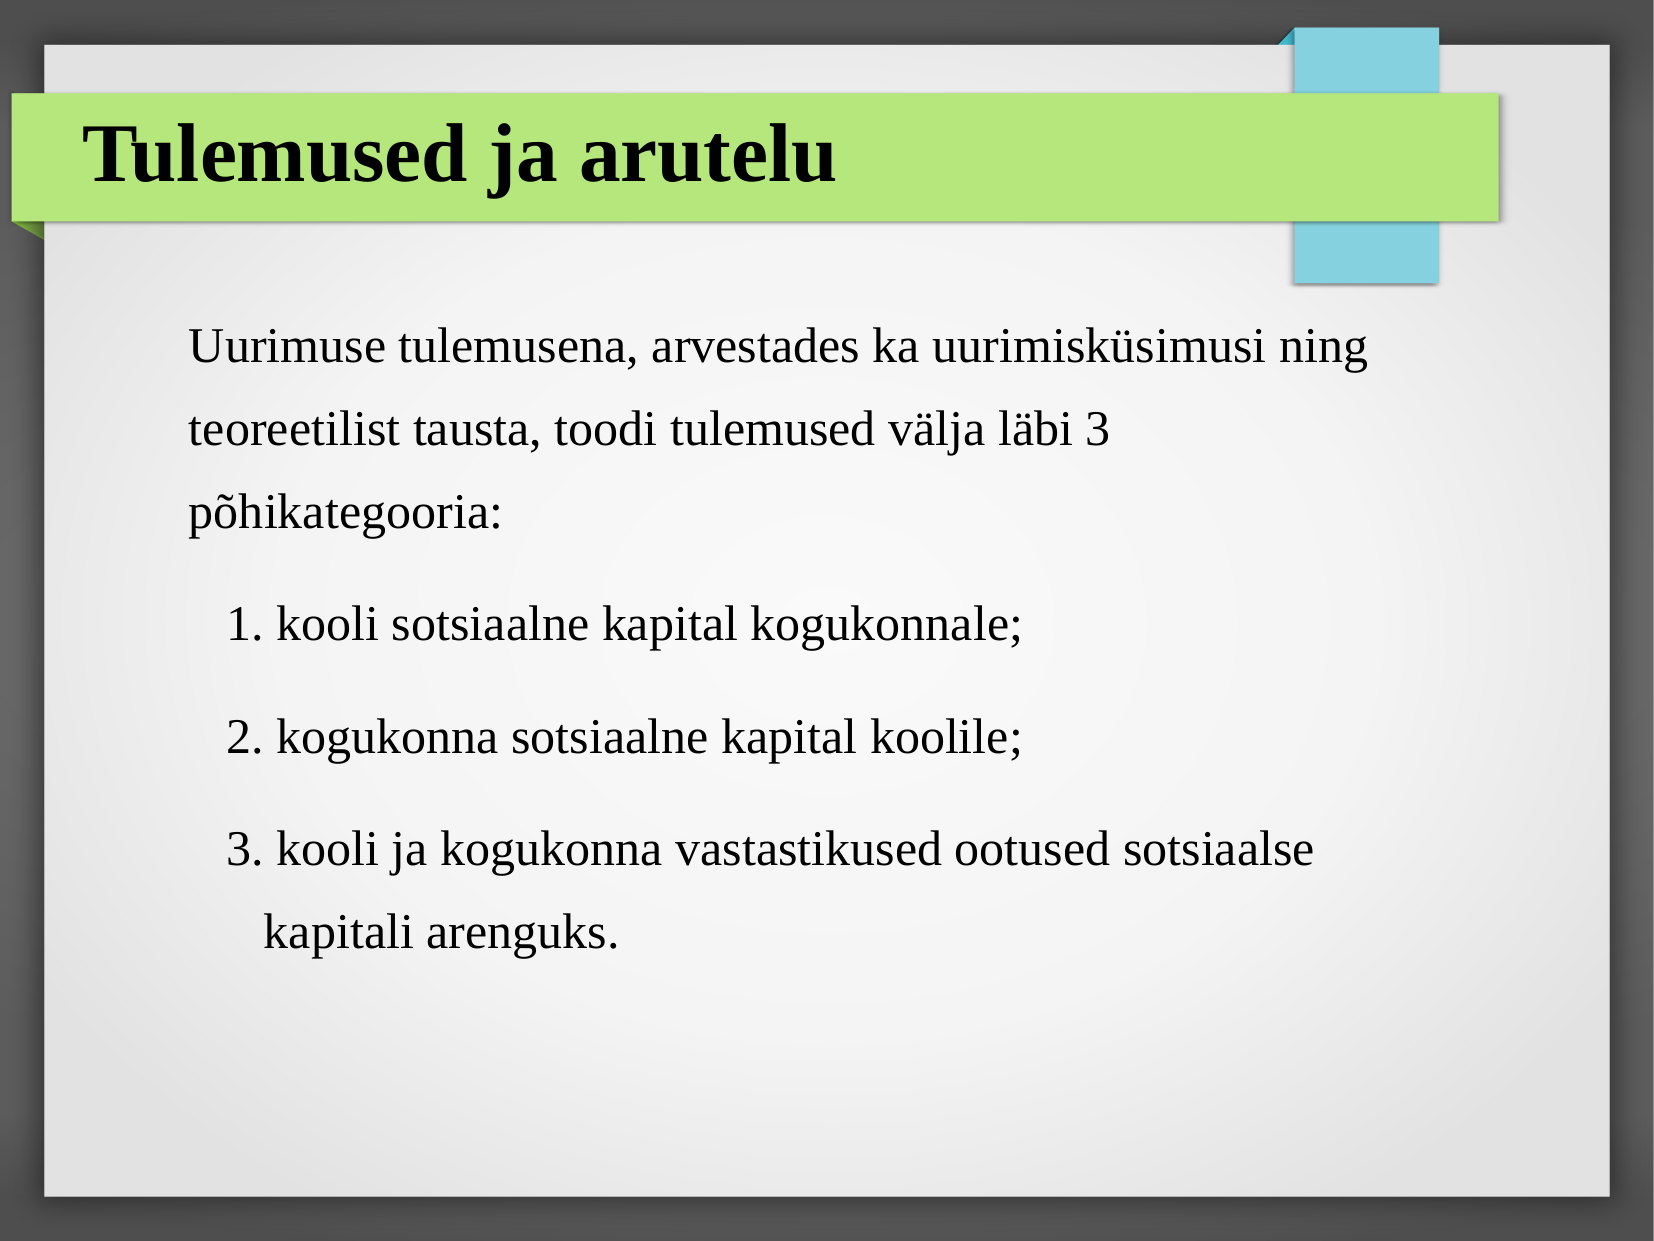

# Tulemused ja arutelu
Uurimuse tulemusena, arvestades ka uurimisküsimusi ning teoreetilist tausta, toodi tulemused välja läbi 3 põhikategooria:
1. kooli sotsiaalne kapital kogukonnale;
2. kogukonna sotsiaalne kapital koolile;
3. kooli ja kogukonna vastastikused ootused sotsiaalse kapitali arenguks.